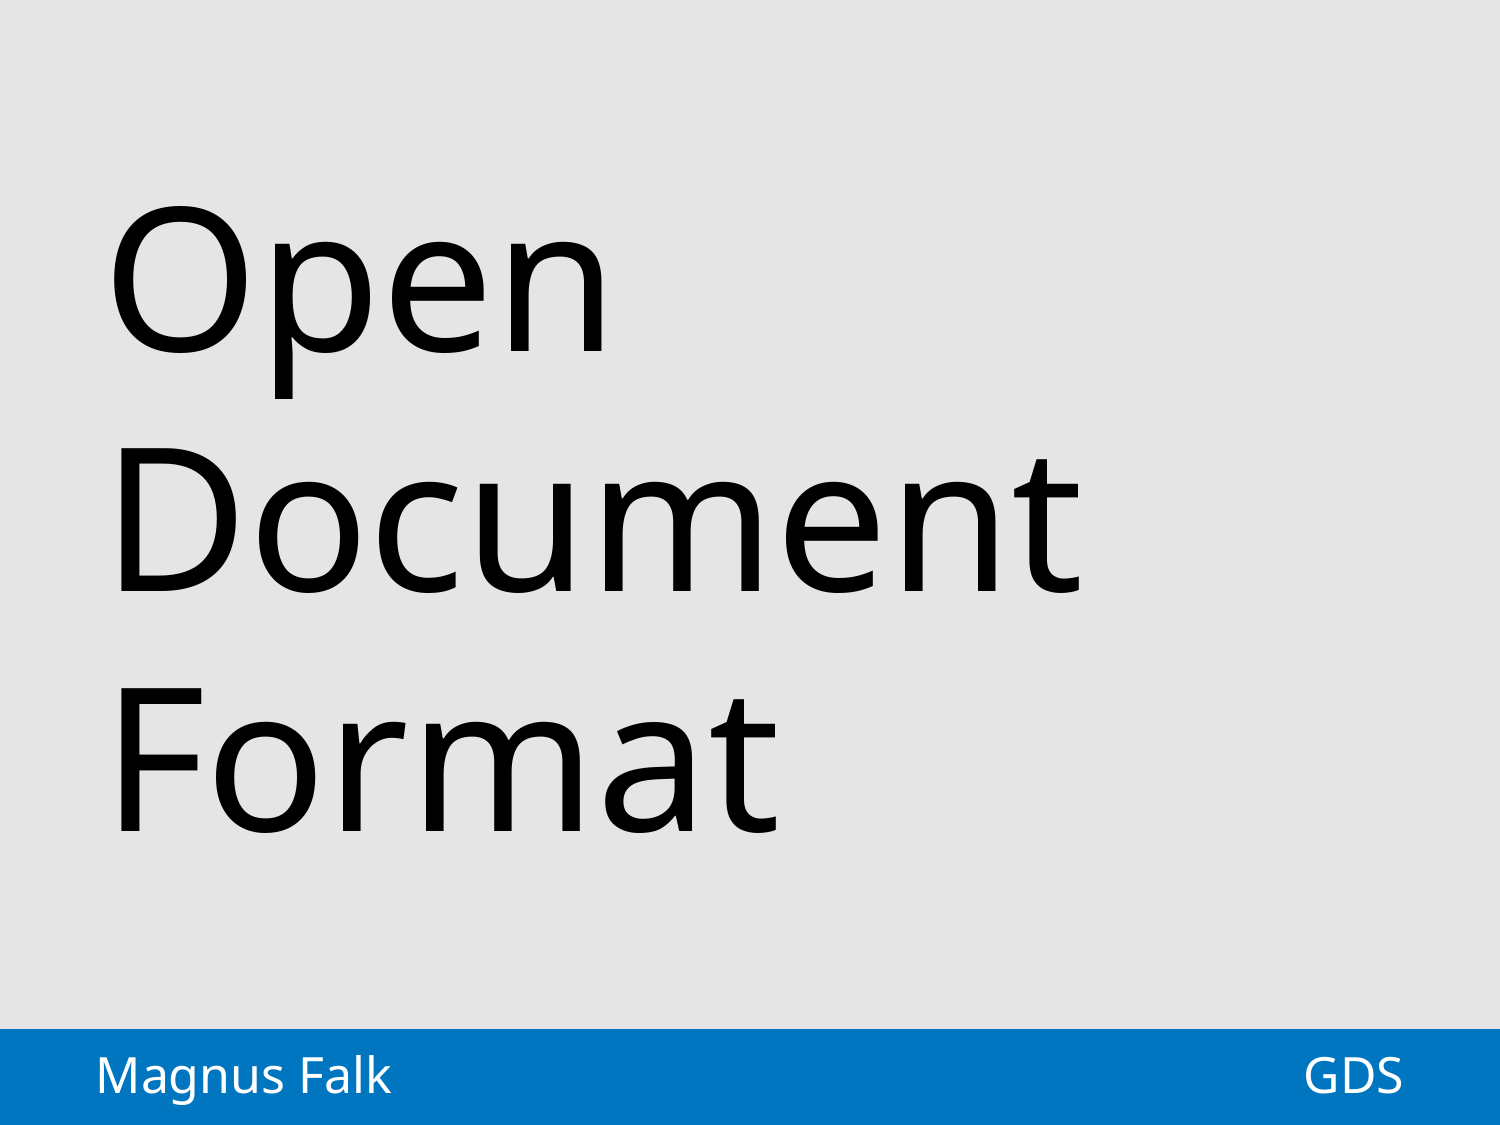

# Open Document Format
Magnus Falk
GDS